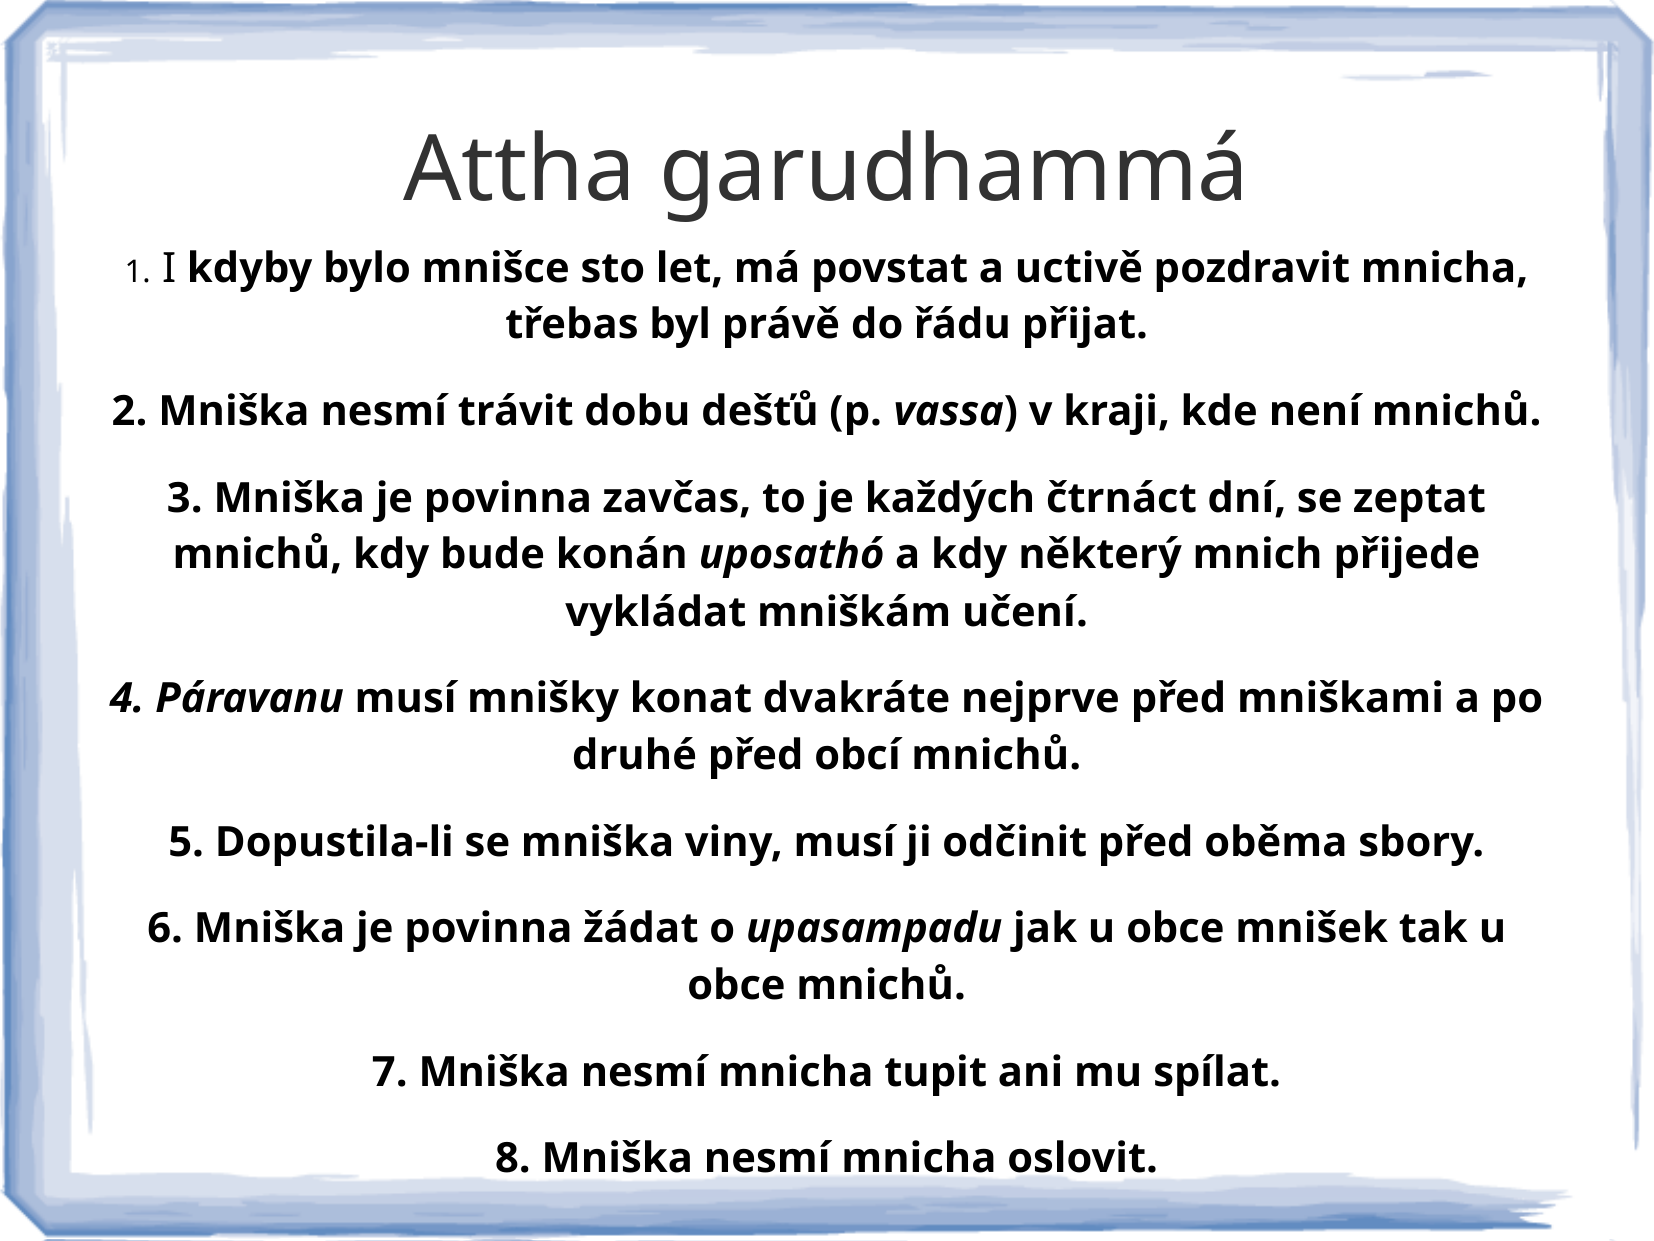

Attha garudhammá
1. I kdyby bylo mnišce sto let, má povstat a uctivě pozdravit mnicha, třebas byl právě do řádu přijat.
2. Mniška nesmí trávit dobu dešťů (p. vassa) v kraji, kde není mnichů.
3. Mniška je povinna zavčas, to je každých čtrnáct dní, se zeptat mnichů, kdy bude konán uposathó a kdy některý mnich přijede vykládat mniškám učení.
4. Páravanu musí mnišky konat dvakráte nejprve před mniškami a po druhé před obcí mnichů.
5. Dopustila-li se mniška viny, musí ji odčinit před oběma sbory.
6. Mniška je povinna žádat o upasampadu jak u obce mnišek tak u obce mnichů.
7. Mniška nesmí mnicha tupit ani mu spílat.
8. Mniška nesmí mnicha oslovit.